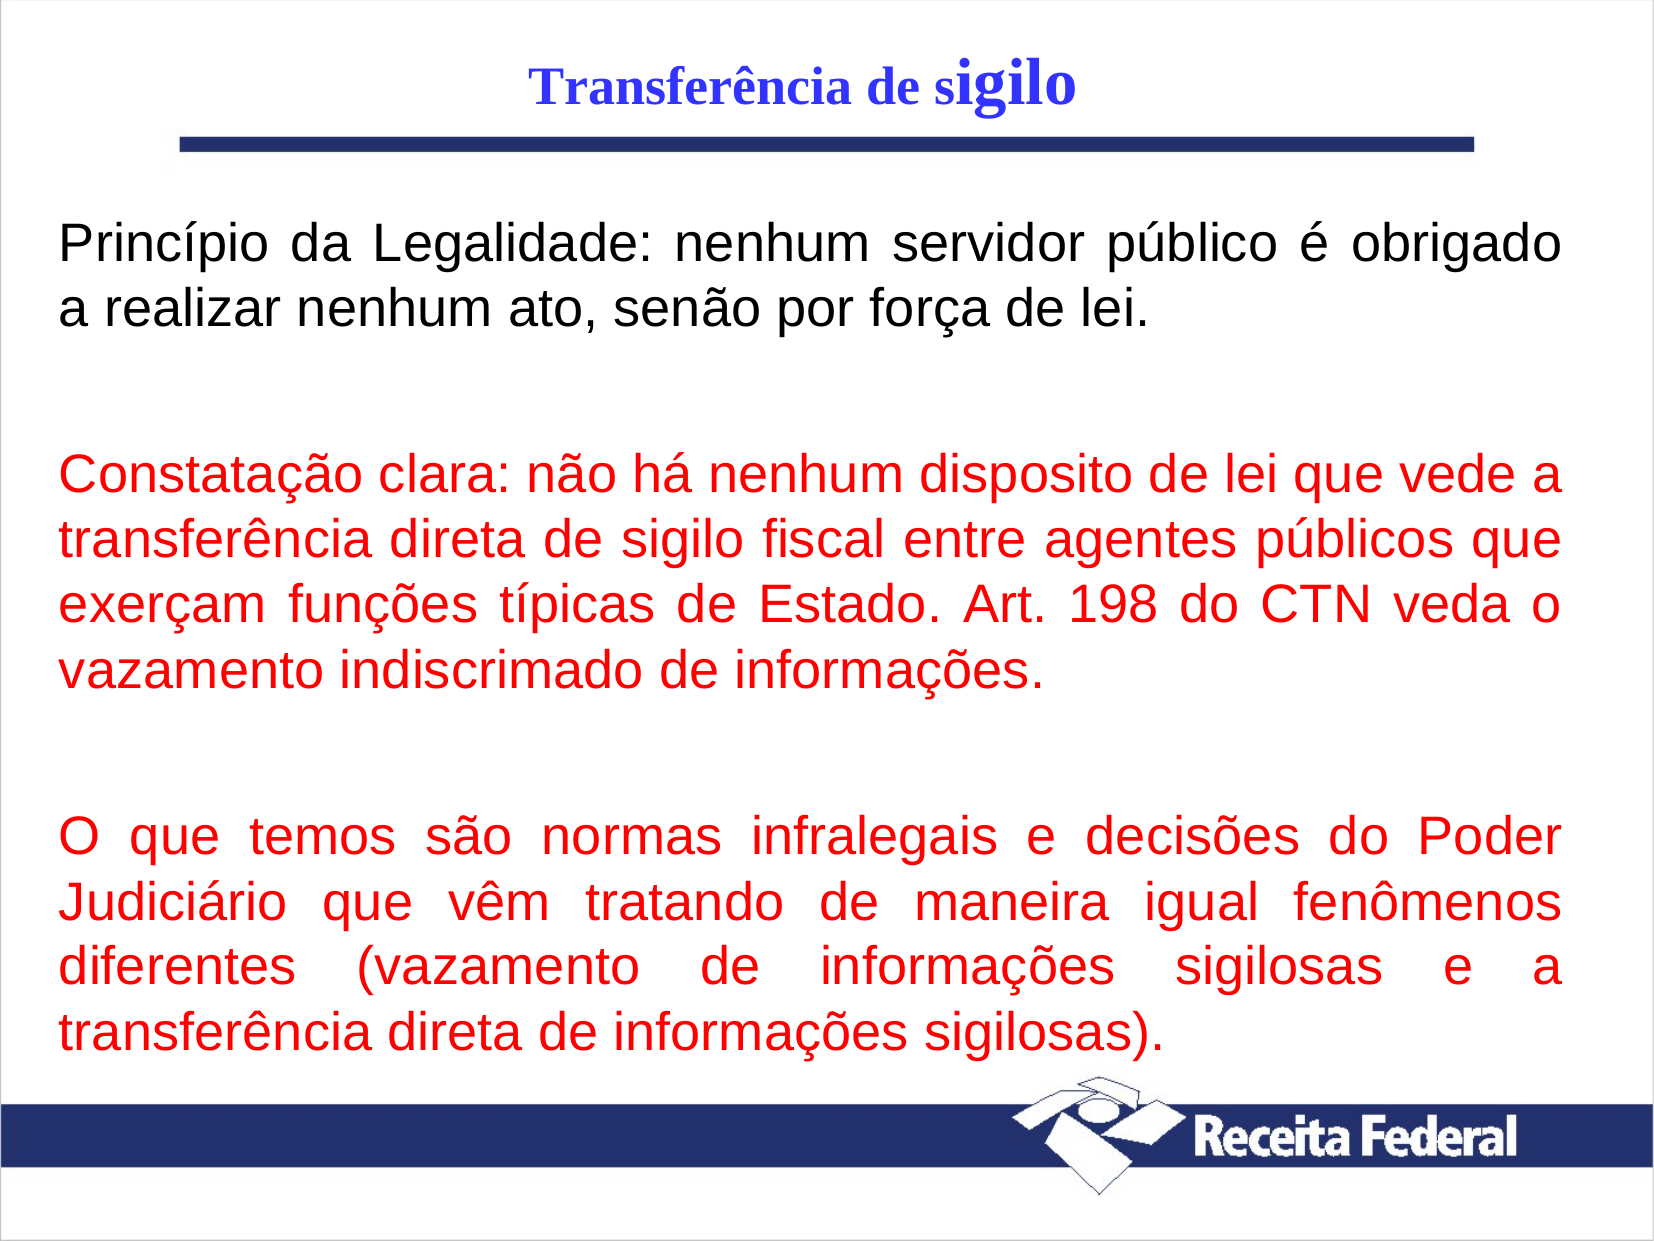

# Transferência de sigilo
Princípio da Legalidade: nenhum servidor público é obrigado a realizar nenhum ato, senão por força de lei.
Constatação clara: não há nenhum disposito de lei que vede a transferência direta de sigilo fiscal entre agentes públicos que exerçam funções típicas de Estado. Art. 198 do CTN veda o vazamento indiscrimado de informações.
O que temos são normas infralegais e decisões do Poder Judiciário que vêm tratando de maneira igual fenômenos diferentes (vazamento de informações sigilosas e a transferência direta de informações sigilosas).